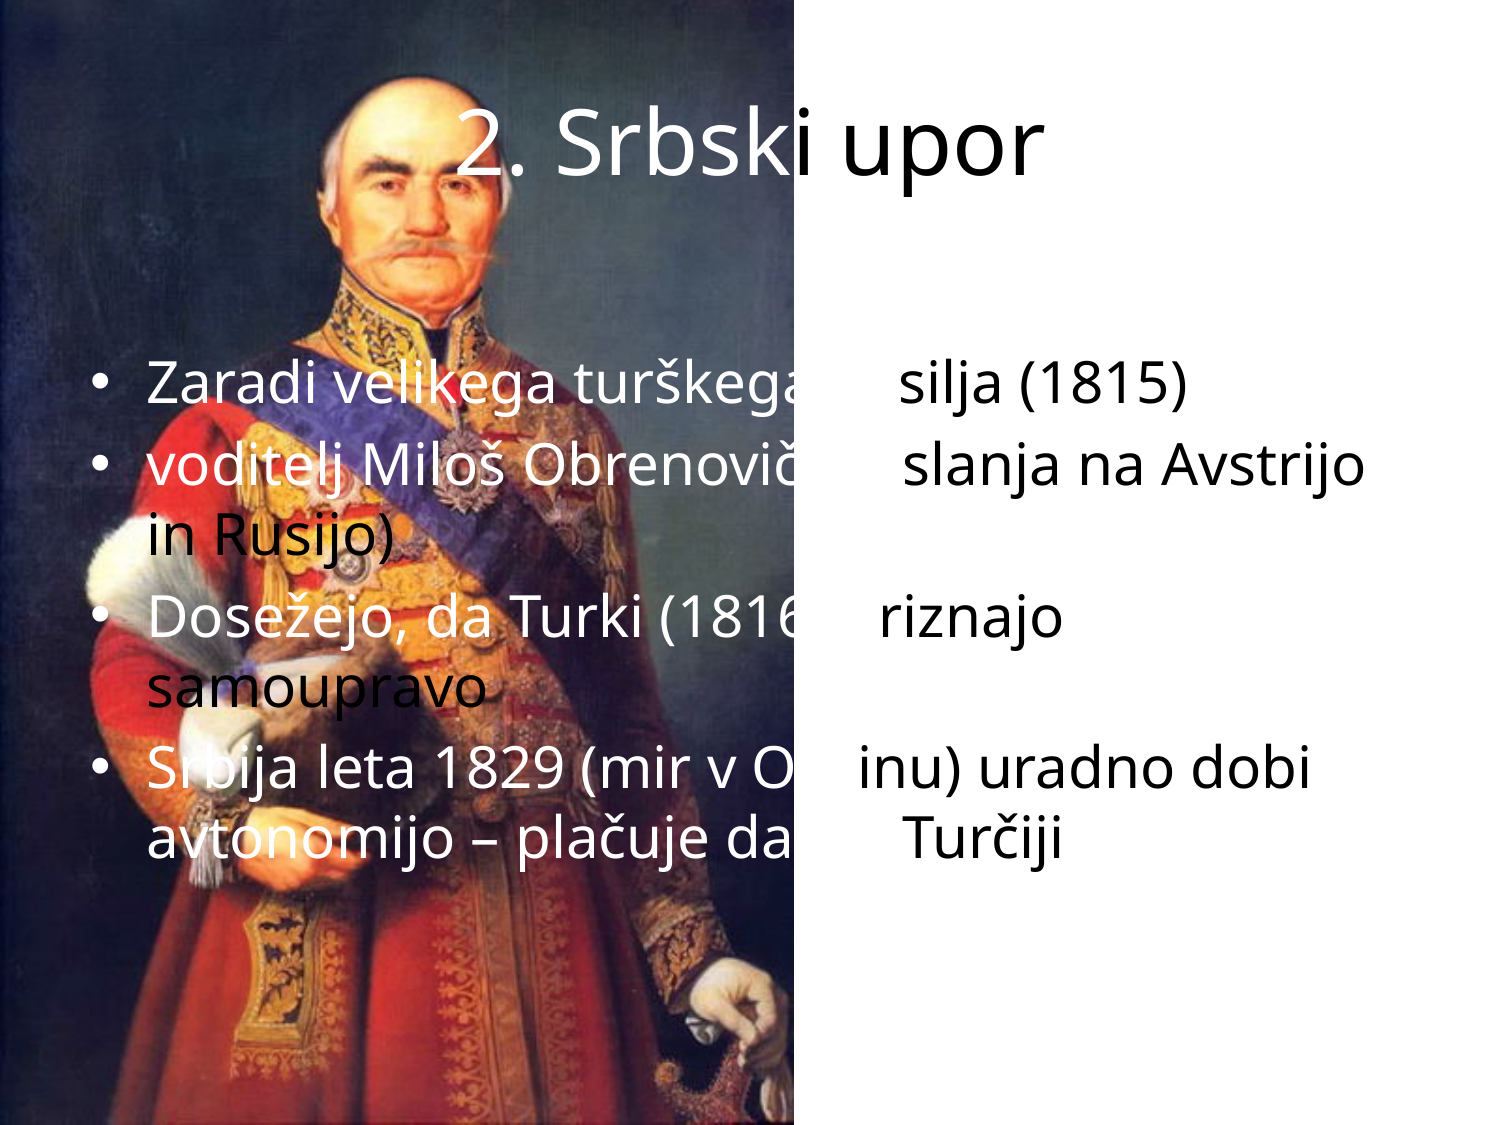

# 2. Srbski upor
Zaradi velikega turškega nasilja (1815)
voditelj Miloš Obrenovič (naslanja na Avstrijo in Rusijo)
Dosežejo, da Turki (1816) priznajo samoupravo
Srbija leta 1829 (mir v Odrinu) uradno dobi avtonomijo – plačuje davek Turčiji